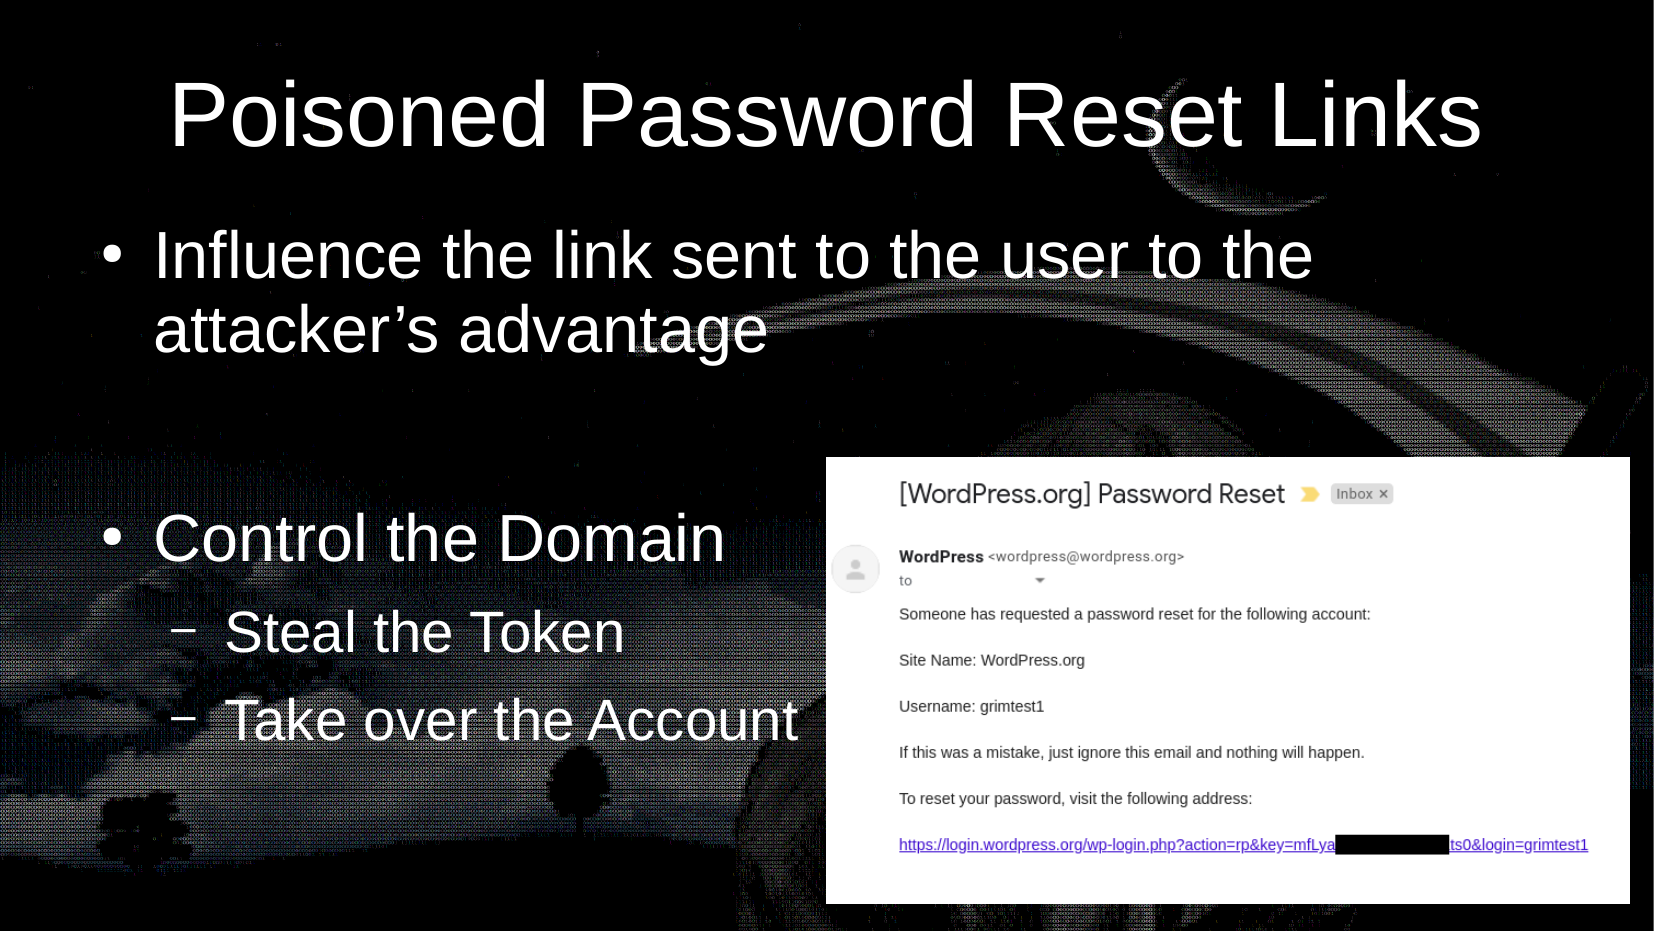

# Poisoned Password Reset Links
Influence the link sent to the user to the attacker’s advantage
Control the Domain
Steal the Token
Take over the Account